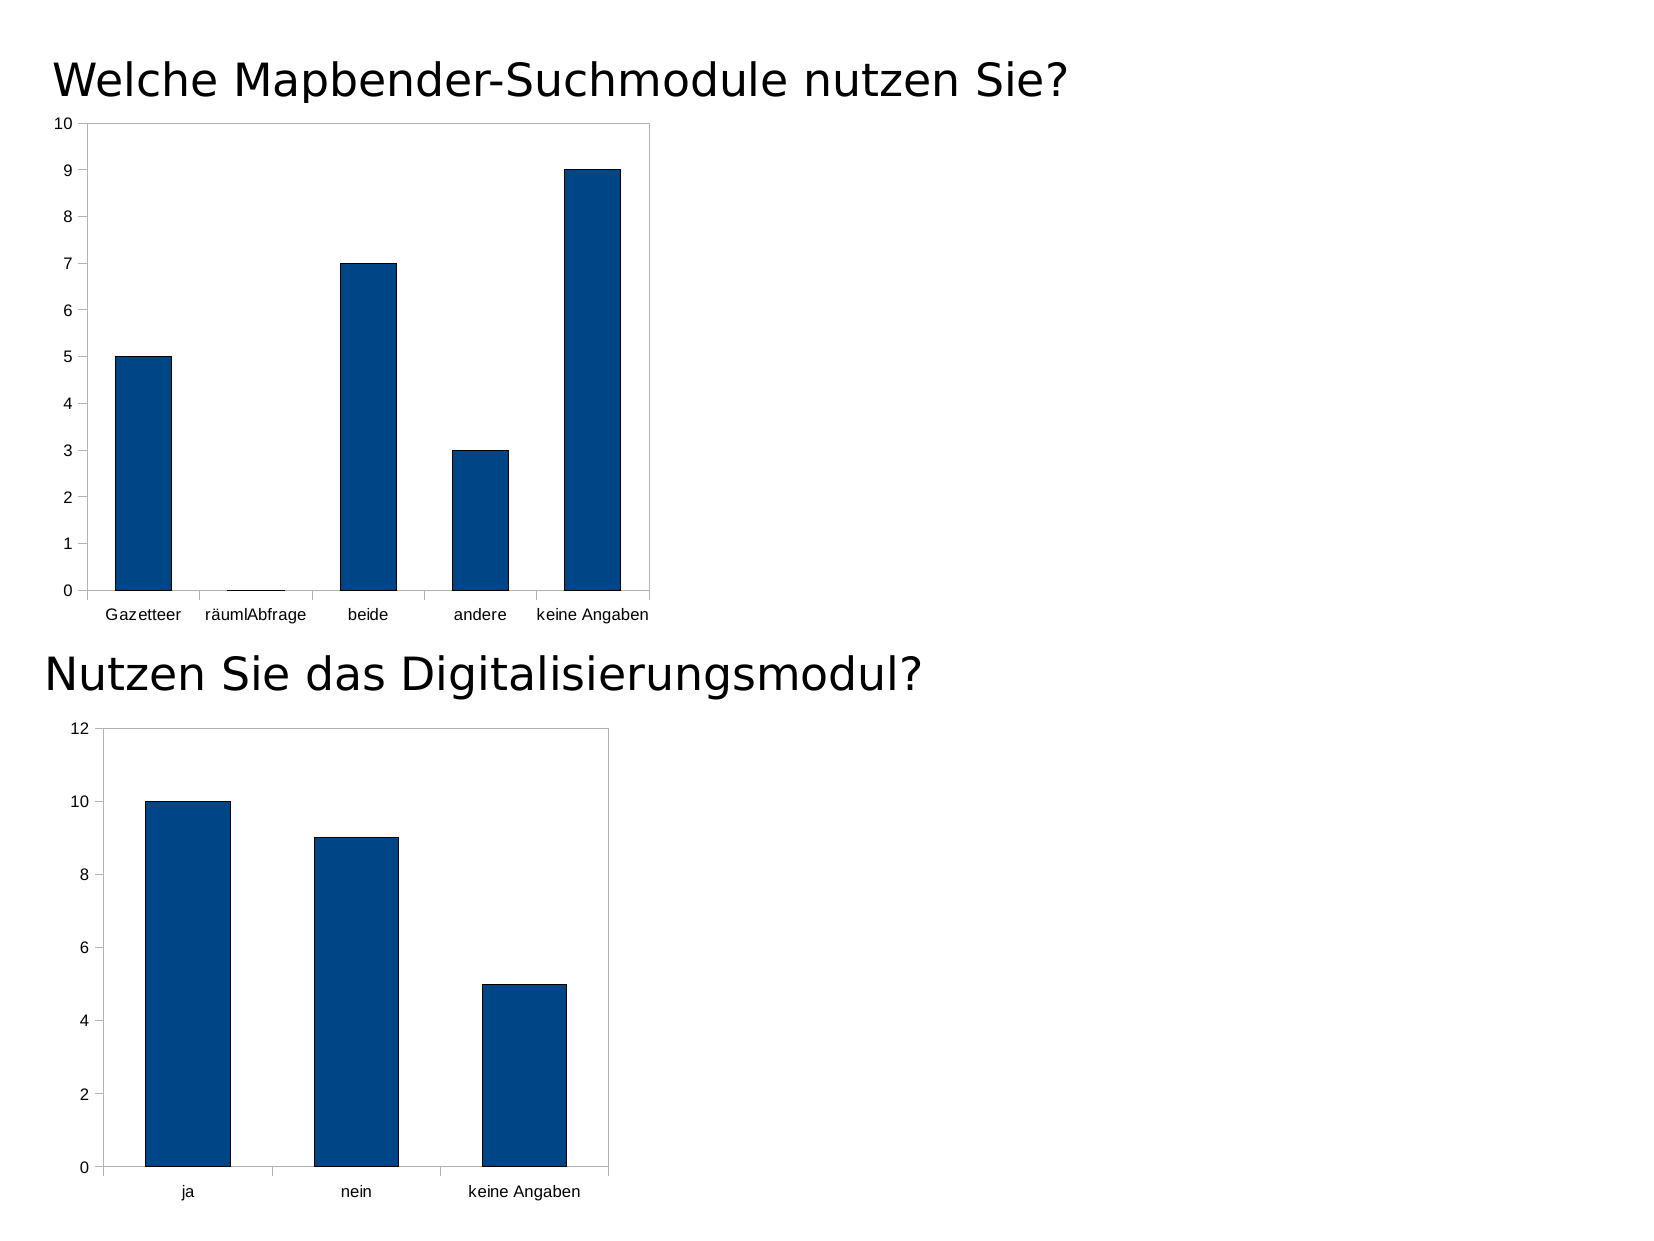

Welche Mapbender-Suchmodule nutzen Sie?
### Chart
| Category | Zeile 169 Zeile 169 |
|---|---|
| Gazetteer | 5.0 |
| räumlAbfrage | 0.0 |
| beide | 7.0 |
| andere | 3.0 |
| keine Angaben | 9.0 |Nutzen Sie das Digitalisierungsmodul?
### Chart
| Category | Zeile 172 |
|---|---|
| ja | 10.0 |
| nein | 9.0 |
| keine Angaben | 5.0 |